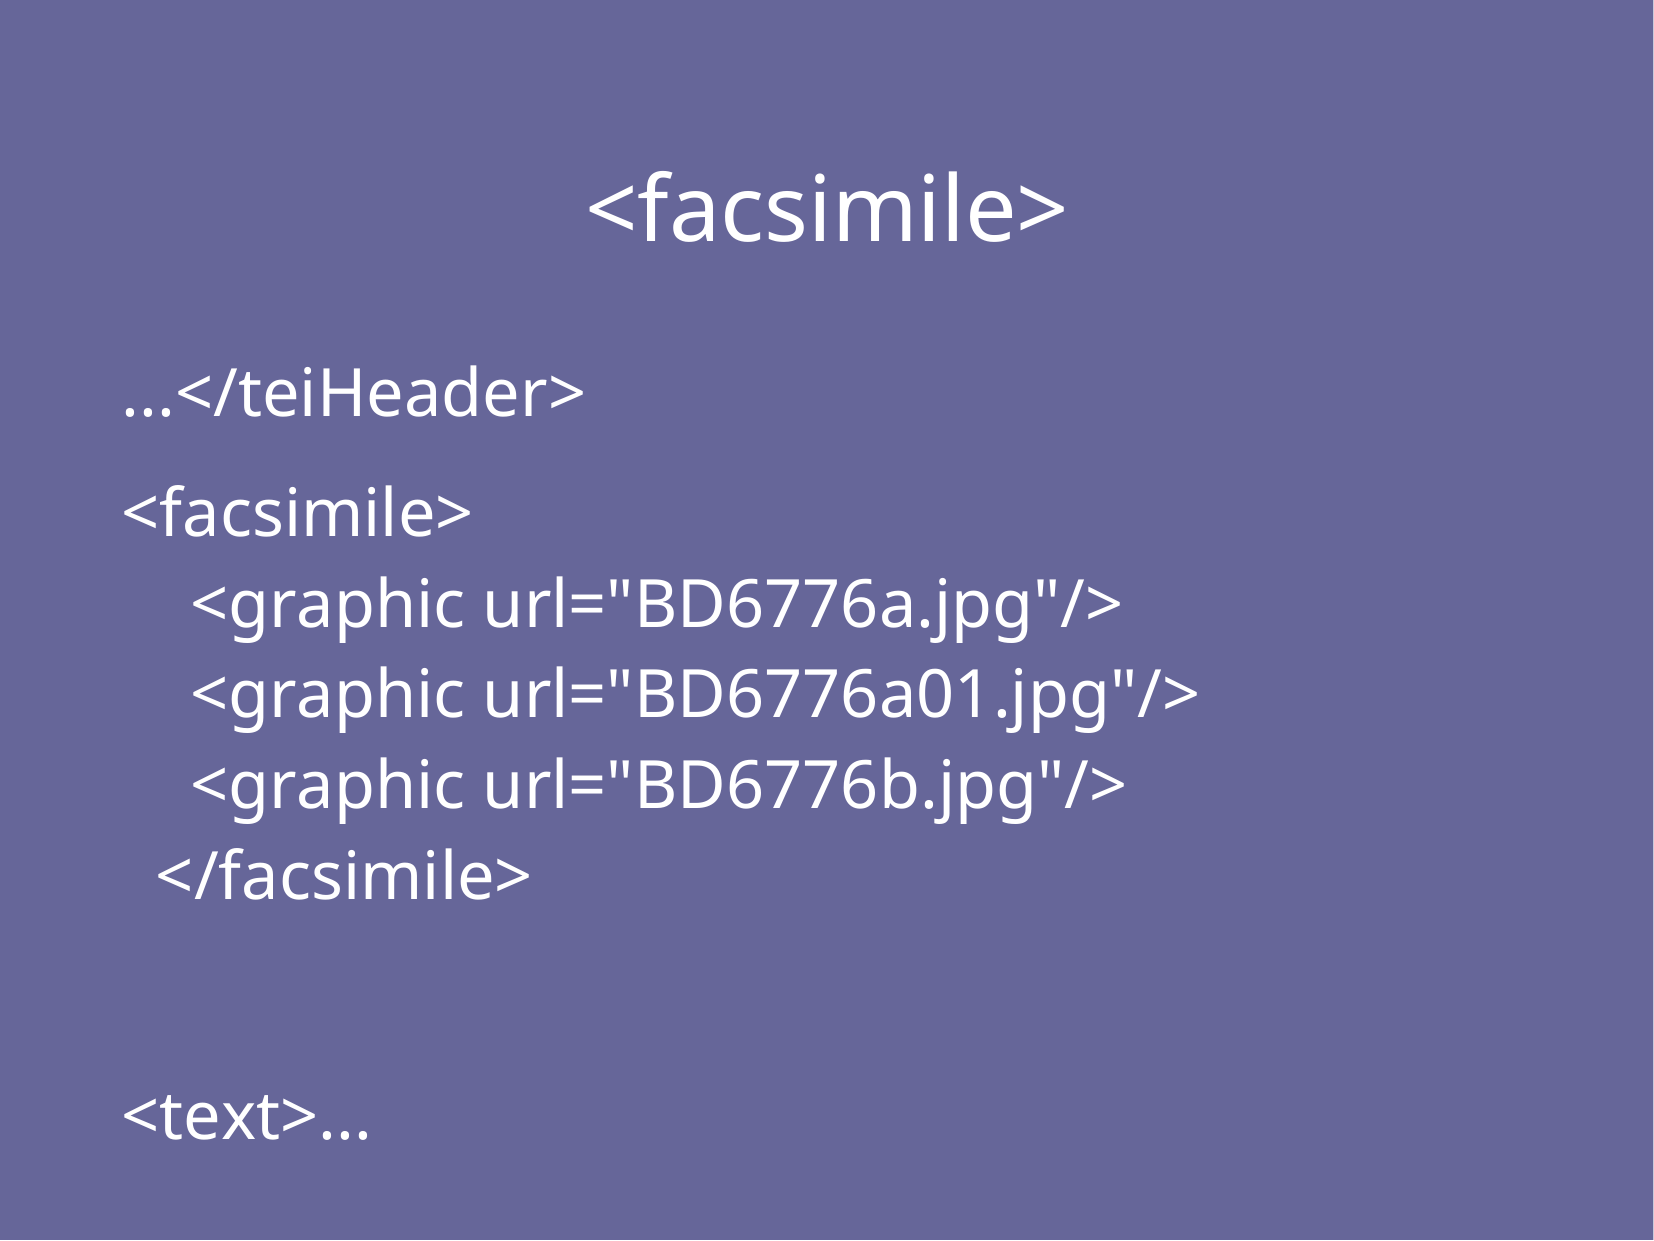

# <facsimile>
...</teiHeader>
<facsimile>
 <graphic url="BD6776a.jpg"/>
 <graphic url="BD6776a01.jpg"/>
 <graphic url="BD6776b.jpg"/>
 </facsimile>
<text>...